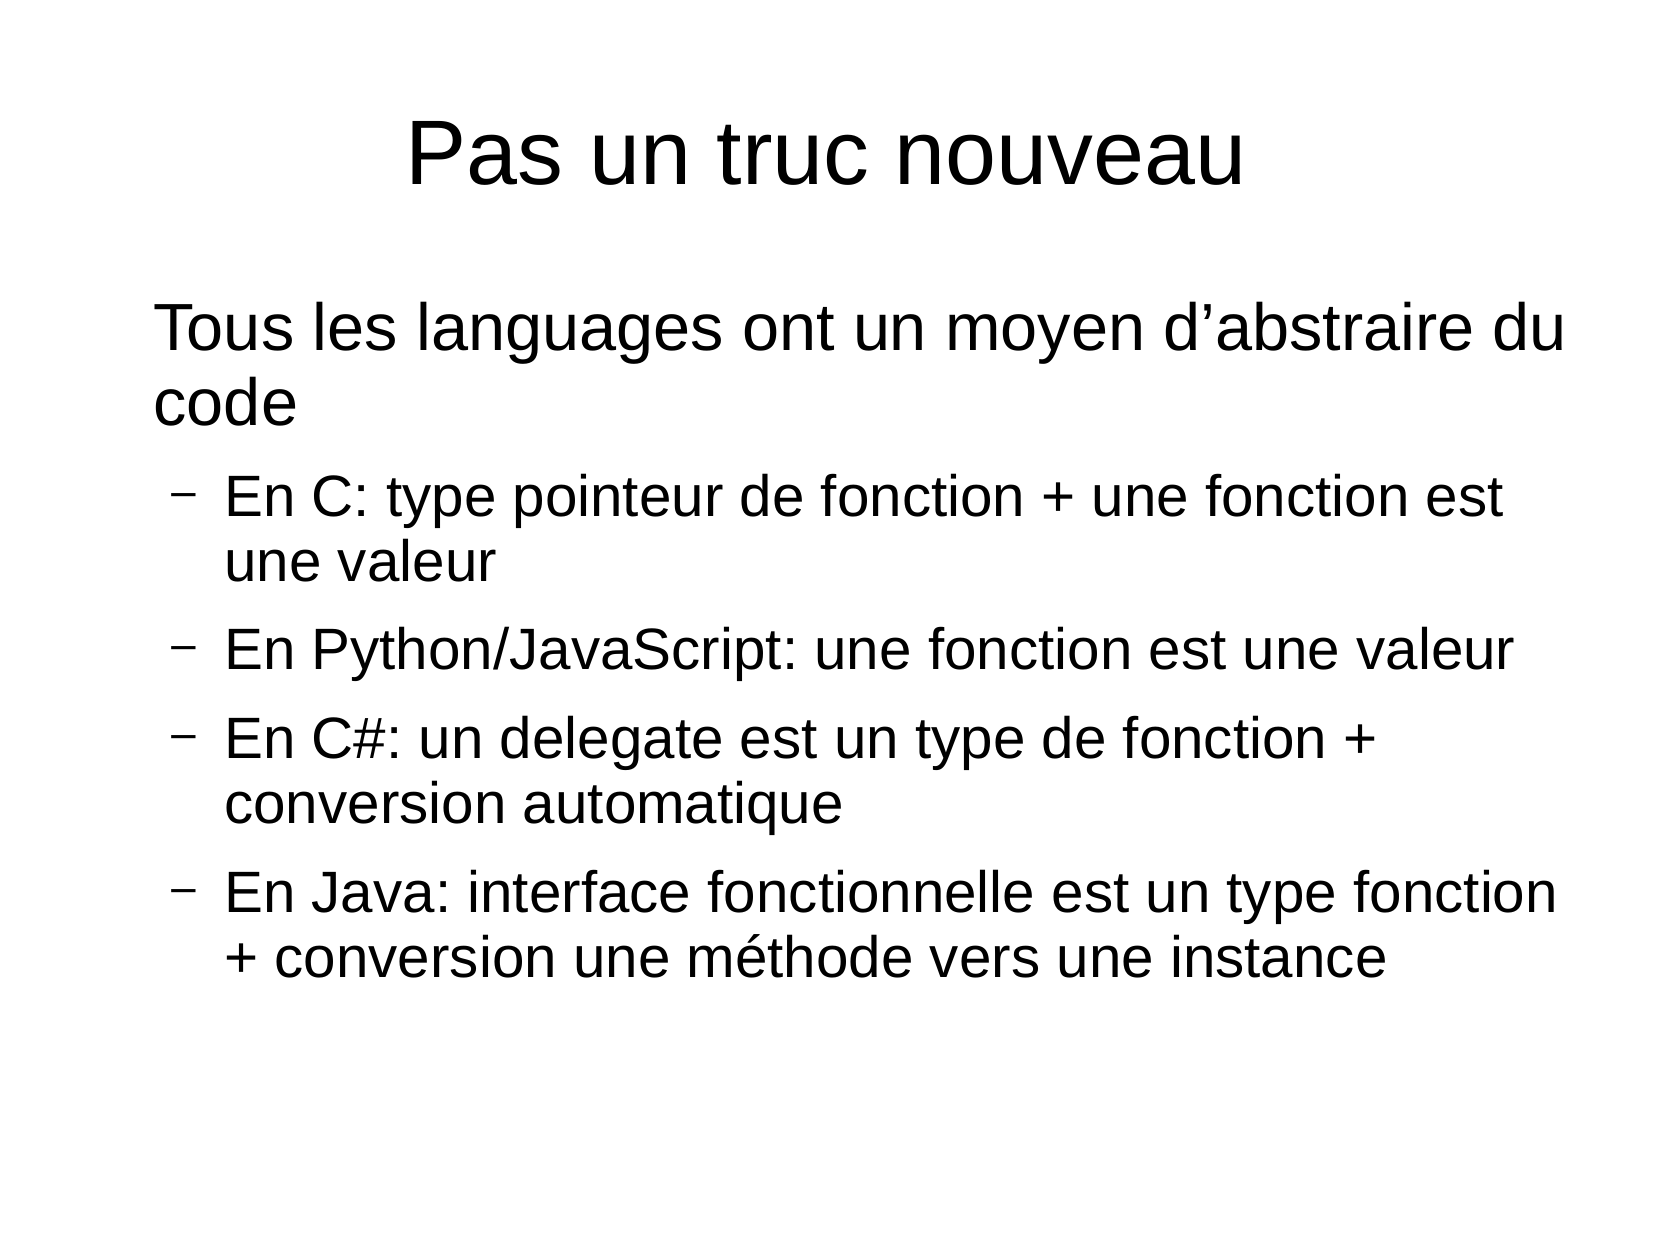

# Pas un truc nouveau
Tous les languages ont un moyen d’abstraire du code
En C: type pointeur de fonction + une fonction est une valeur
En Python/JavaScript: une fonction est une valeur
En C#: un delegate est un type de fonction + conversion automatique
En Java: interface fonctionnelle est un type fonction + conversion une méthode vers une instance